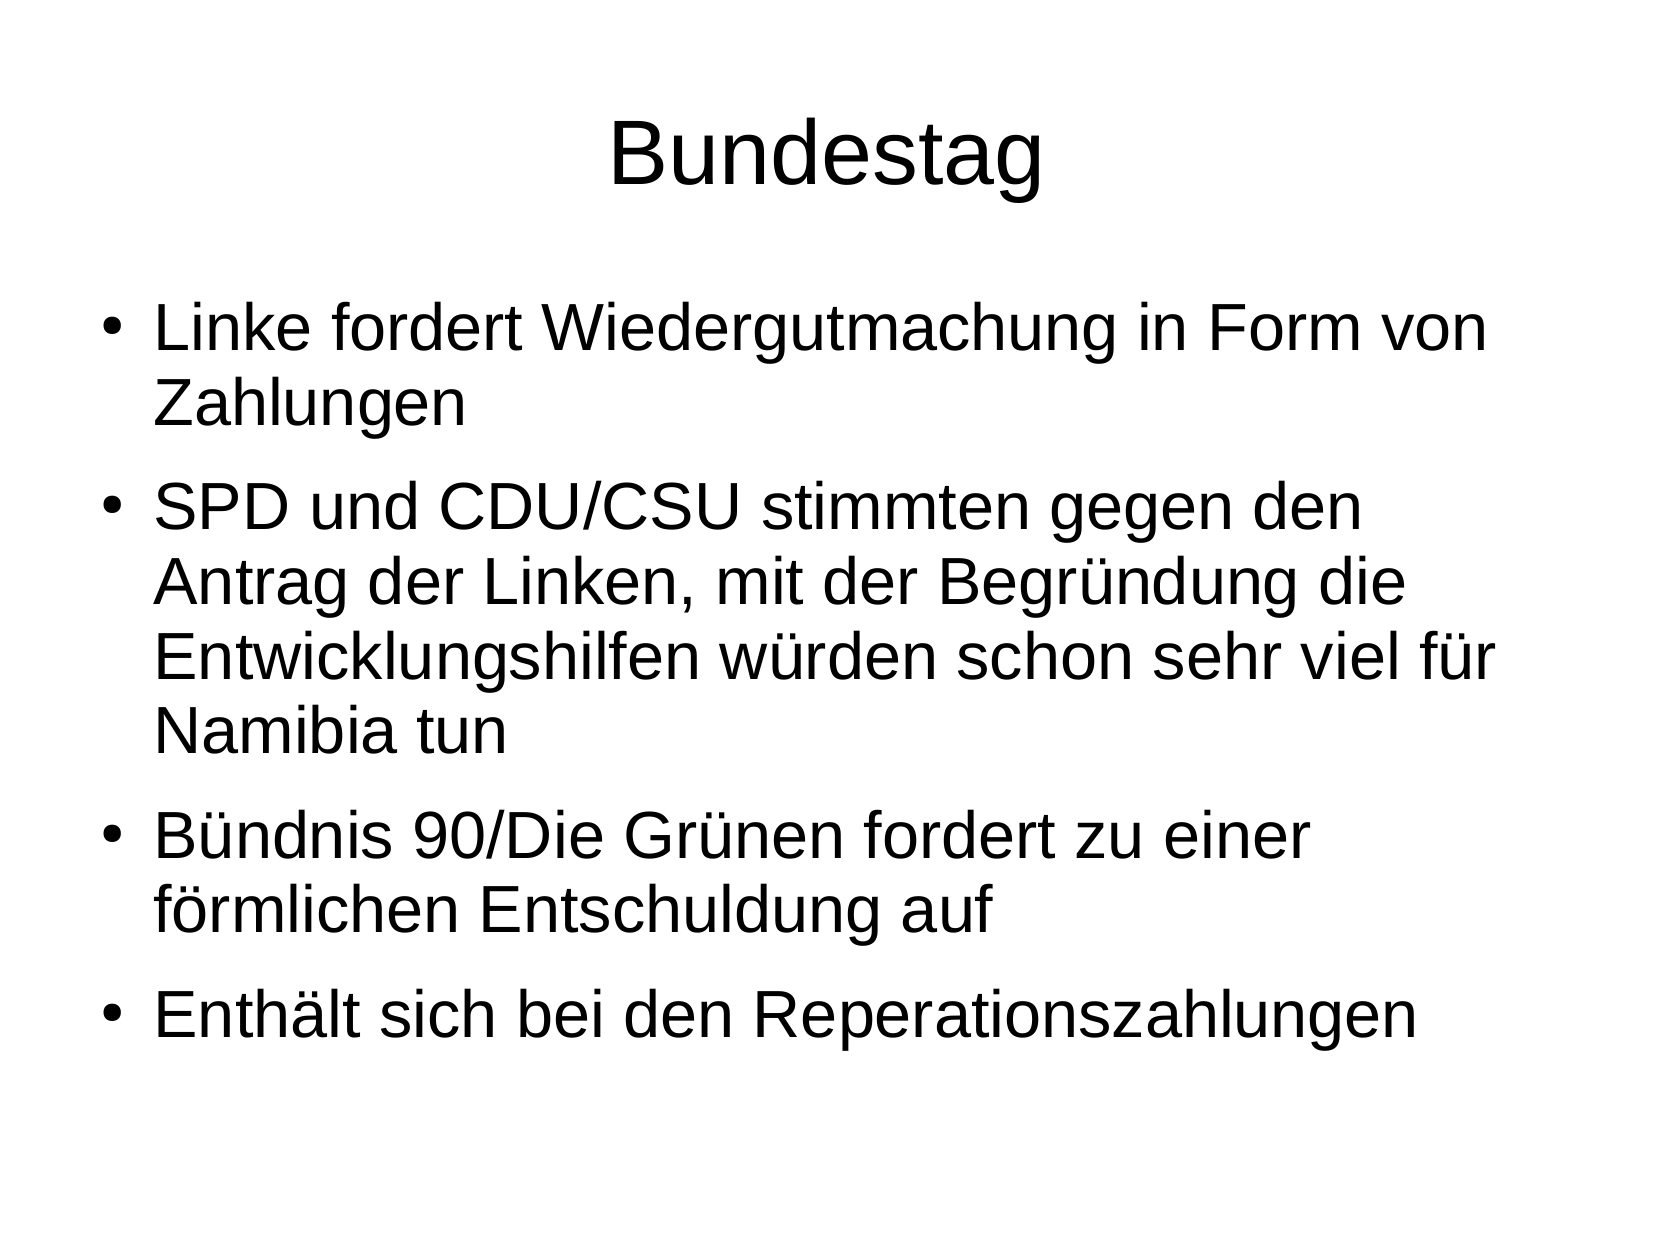

# Bundestag
Linke fordert Wiedergutmachung in Form von Zahlungen
SPD und CDU/CSU stimmten gegen den Antrag der Linken, mit der Begründung die Entwicklungshilfen würden schon sehr viel für Namibia tun
Bündnis 90/Die Grünen fordert zu einer förmlichen Entschuldung auf
Enthält sich bei den Reperationszahlungen